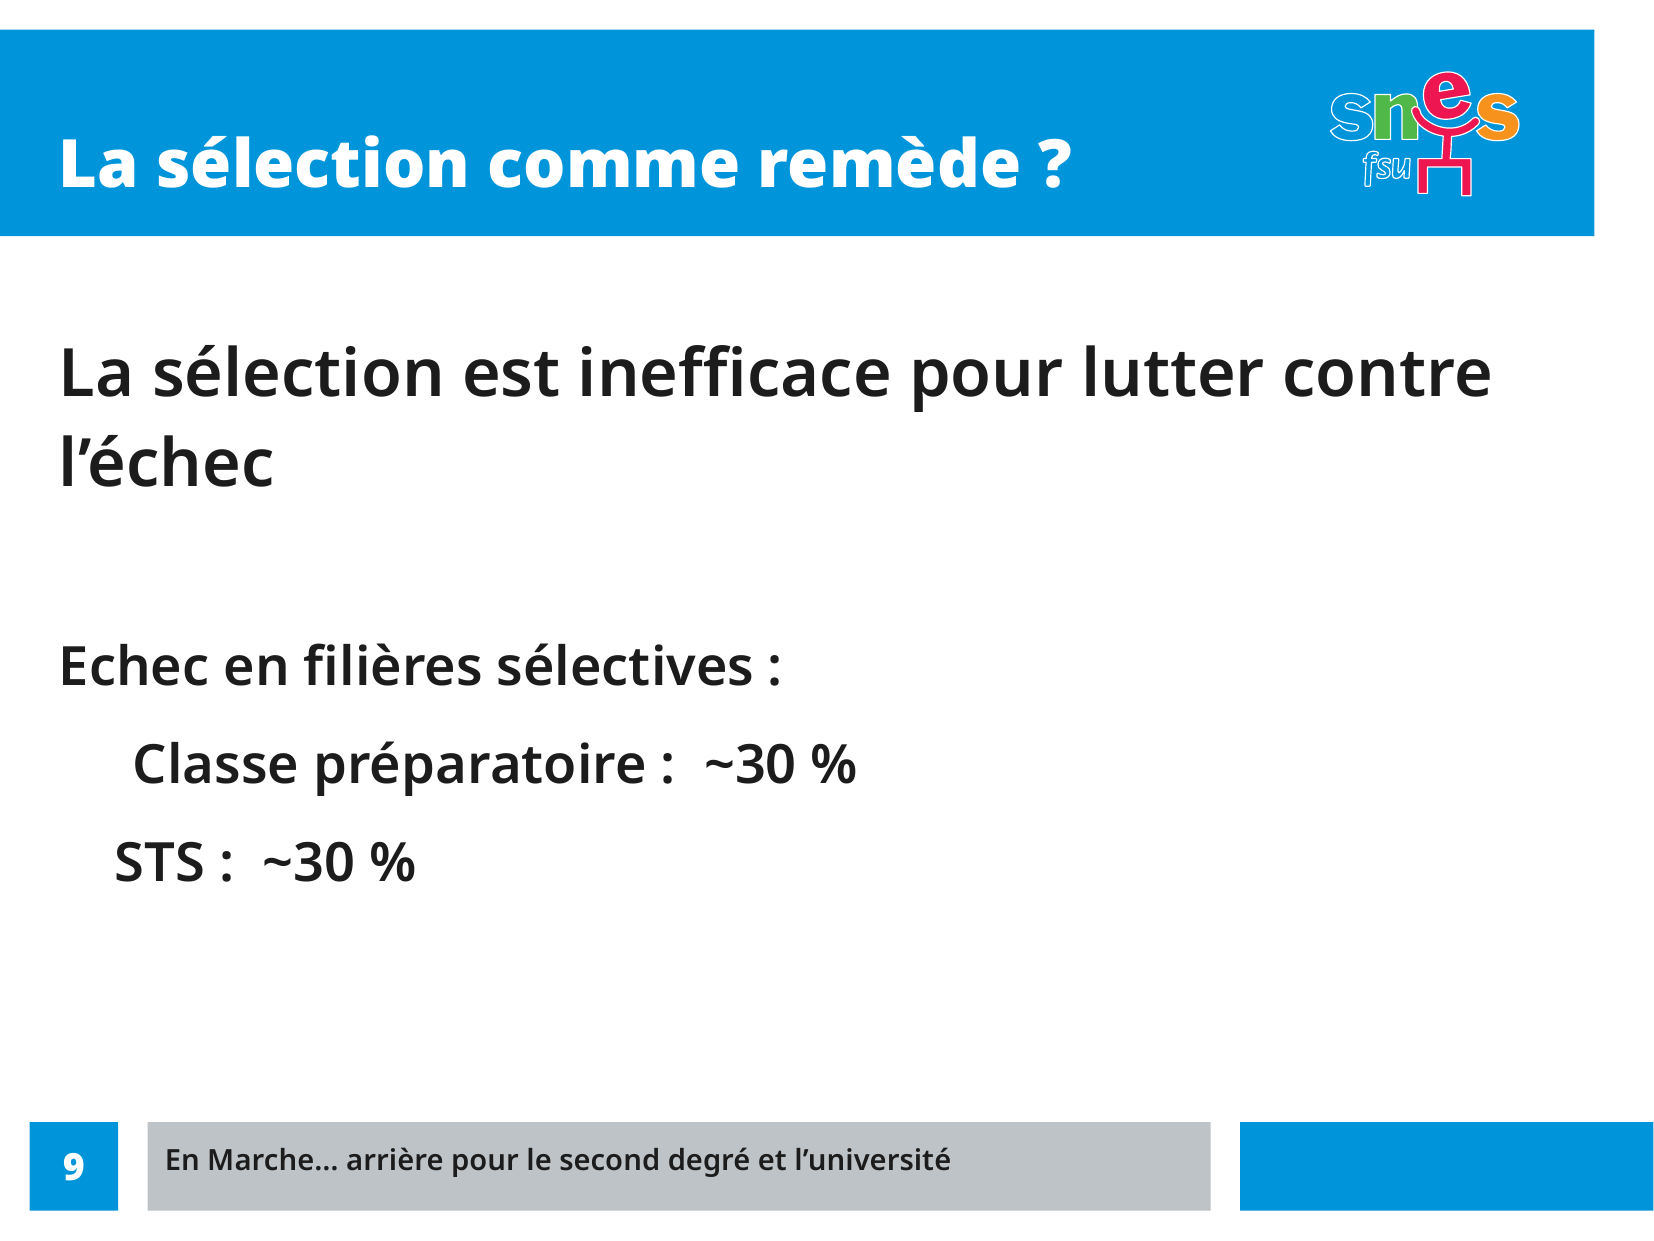

# La sélection comme remède ?
La sélection est inefficace pour lutter contre l’échec
Echec en filières sélectives :
	Classe préparatoire : ~30 %
 STS : ~30 %
9
En Marche… arrière pour le second degré et l’université